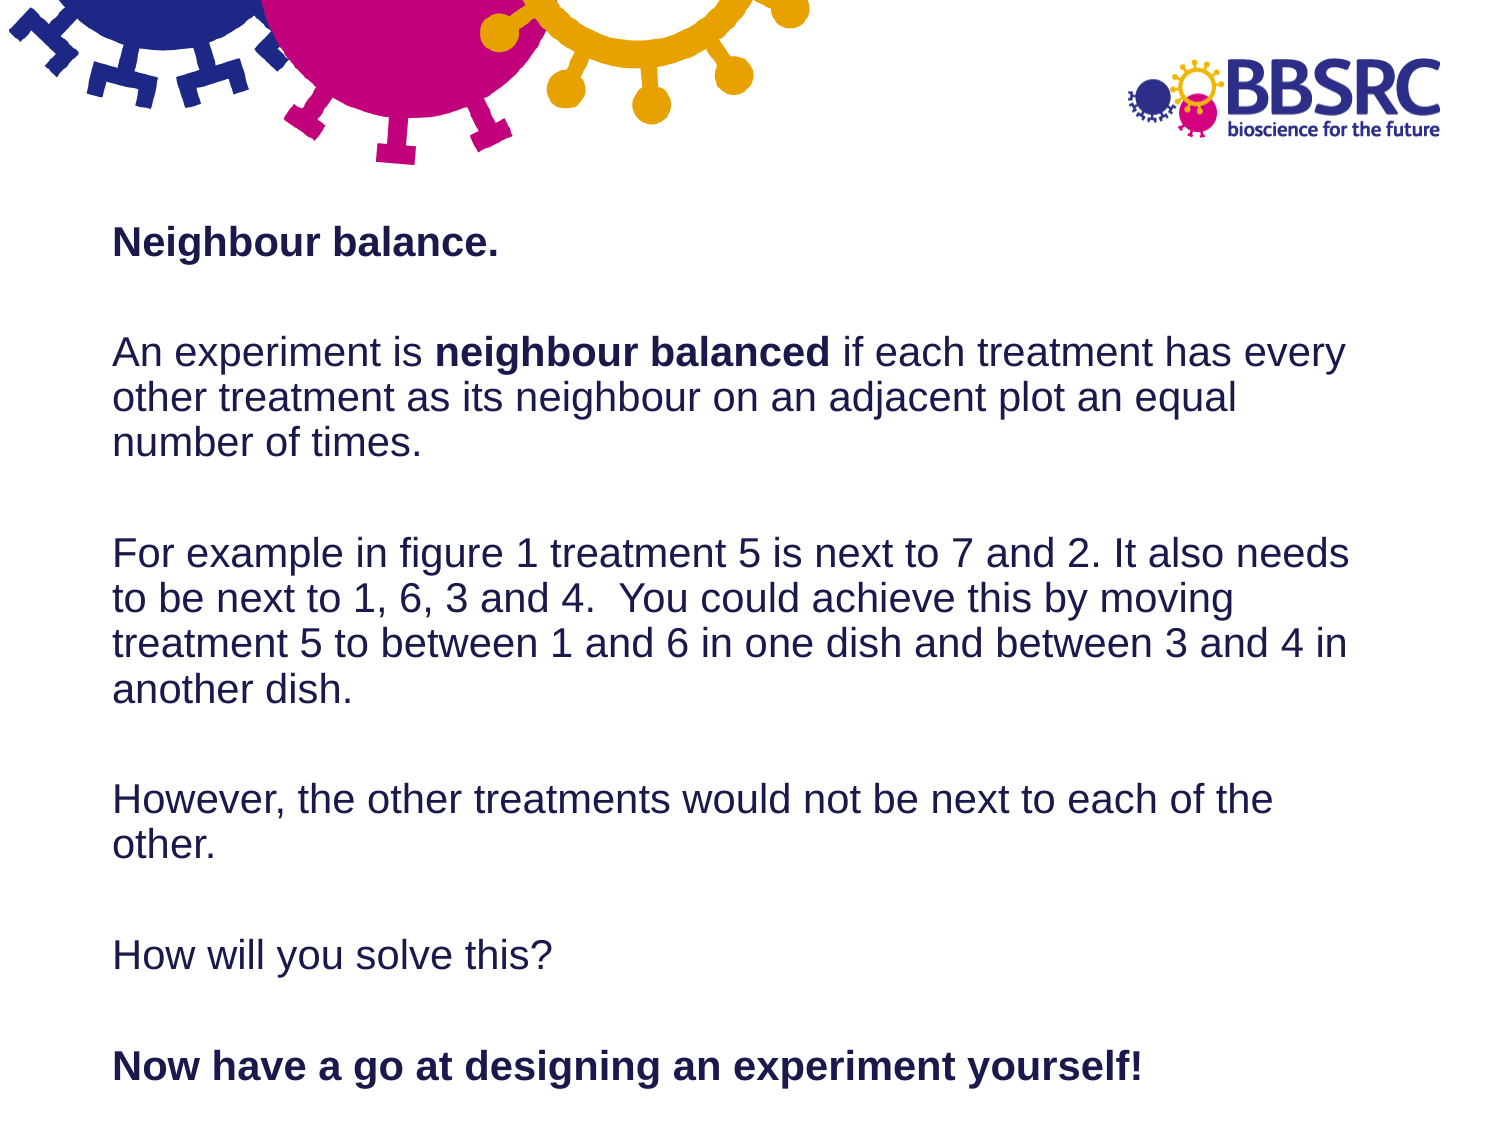

# Neighbour balance.
An experiment is neighbour balanced if each treatment has every other treatment as its neighbour on an adjacent plot an equal number of times.
For example in figure 1 treatment 5 is next to 7 and 2. It also needs to be next to 1, 6, 3 and 4. You could achieve this by moving treatment 5 to between 1 and 6 in one dish and between 3 and 4 in another dish.
However, the other treatments would not be next to each of the other.
How will you solve this?
Now have a go at designing an experiment yourself!